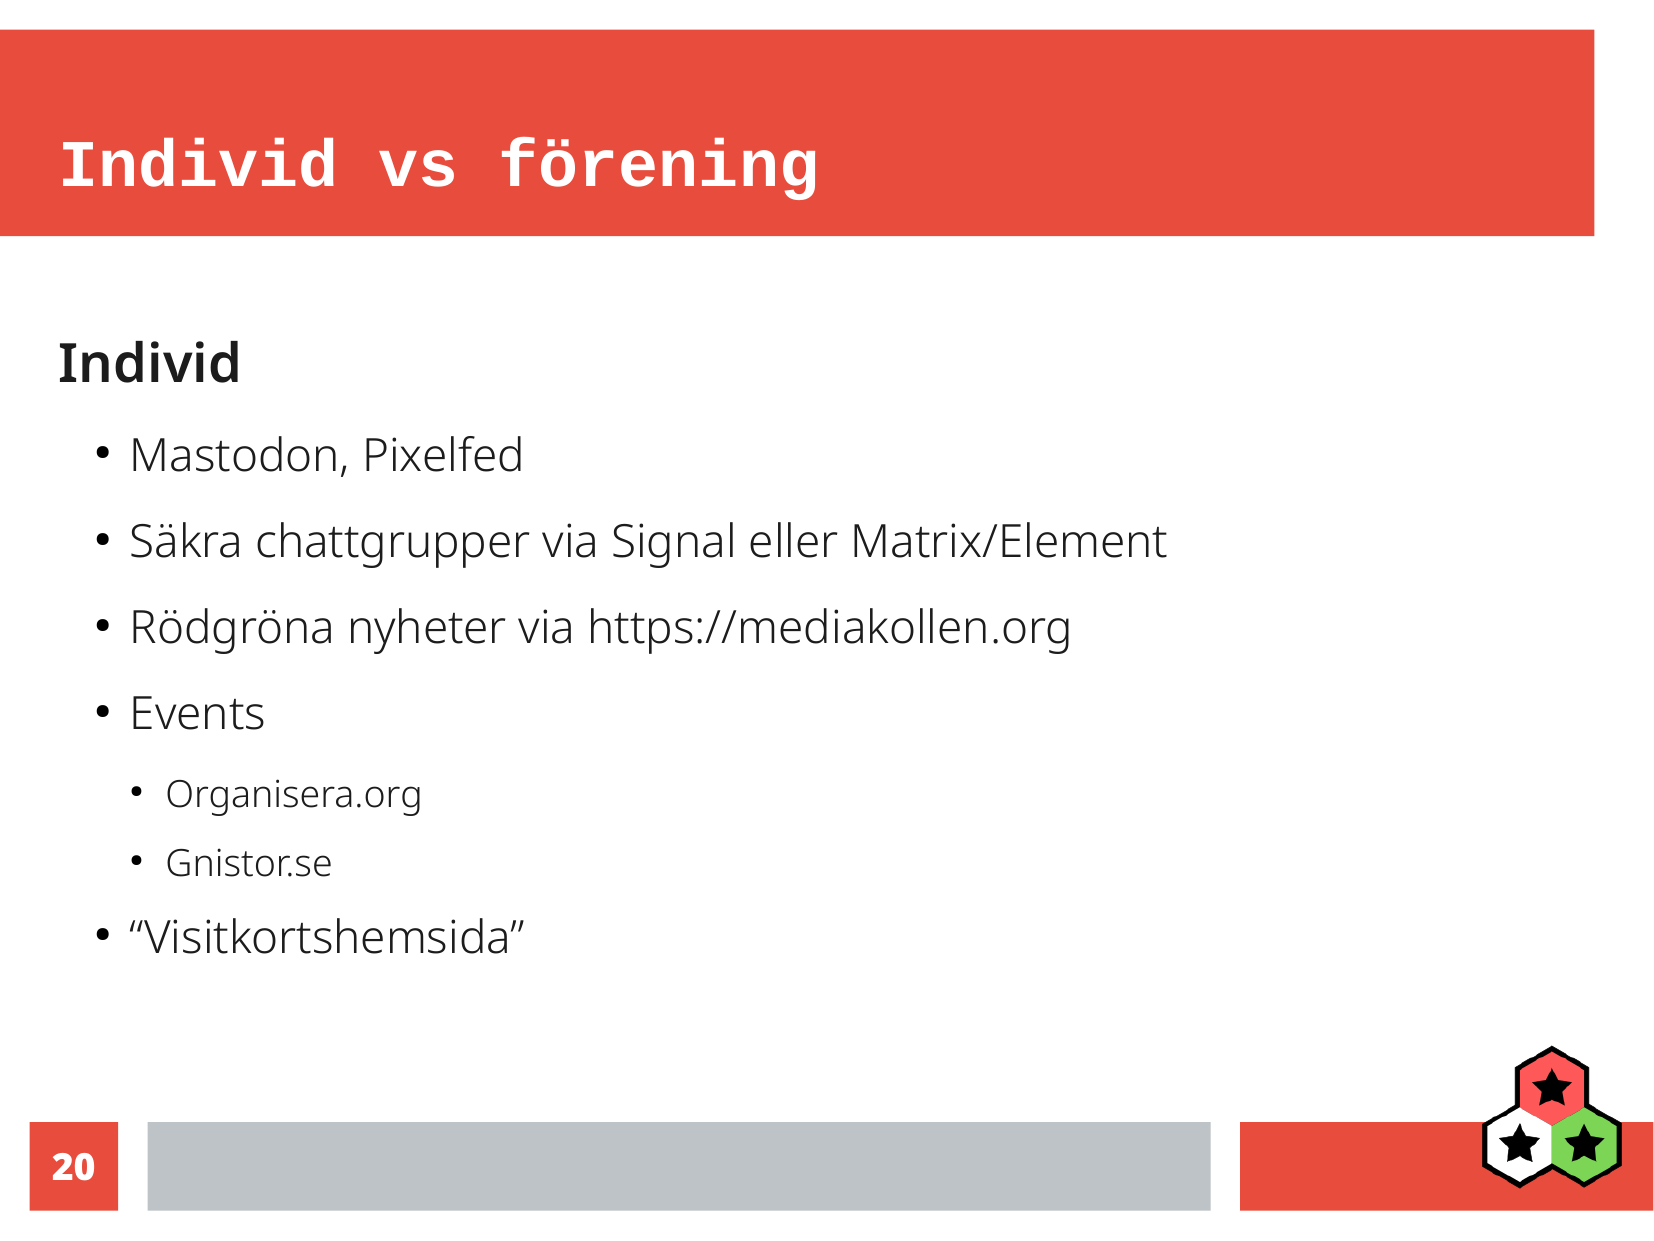

# Individ vs förening
Individ
Mastodon, Pixelfed
Säkra chattgrupper via Signal eller Matrix/Element
Rödgröna nyheter via https://mediakollen.org
Events
Organisera.org
Gnistor.se
“Visitkortshemsida”
20